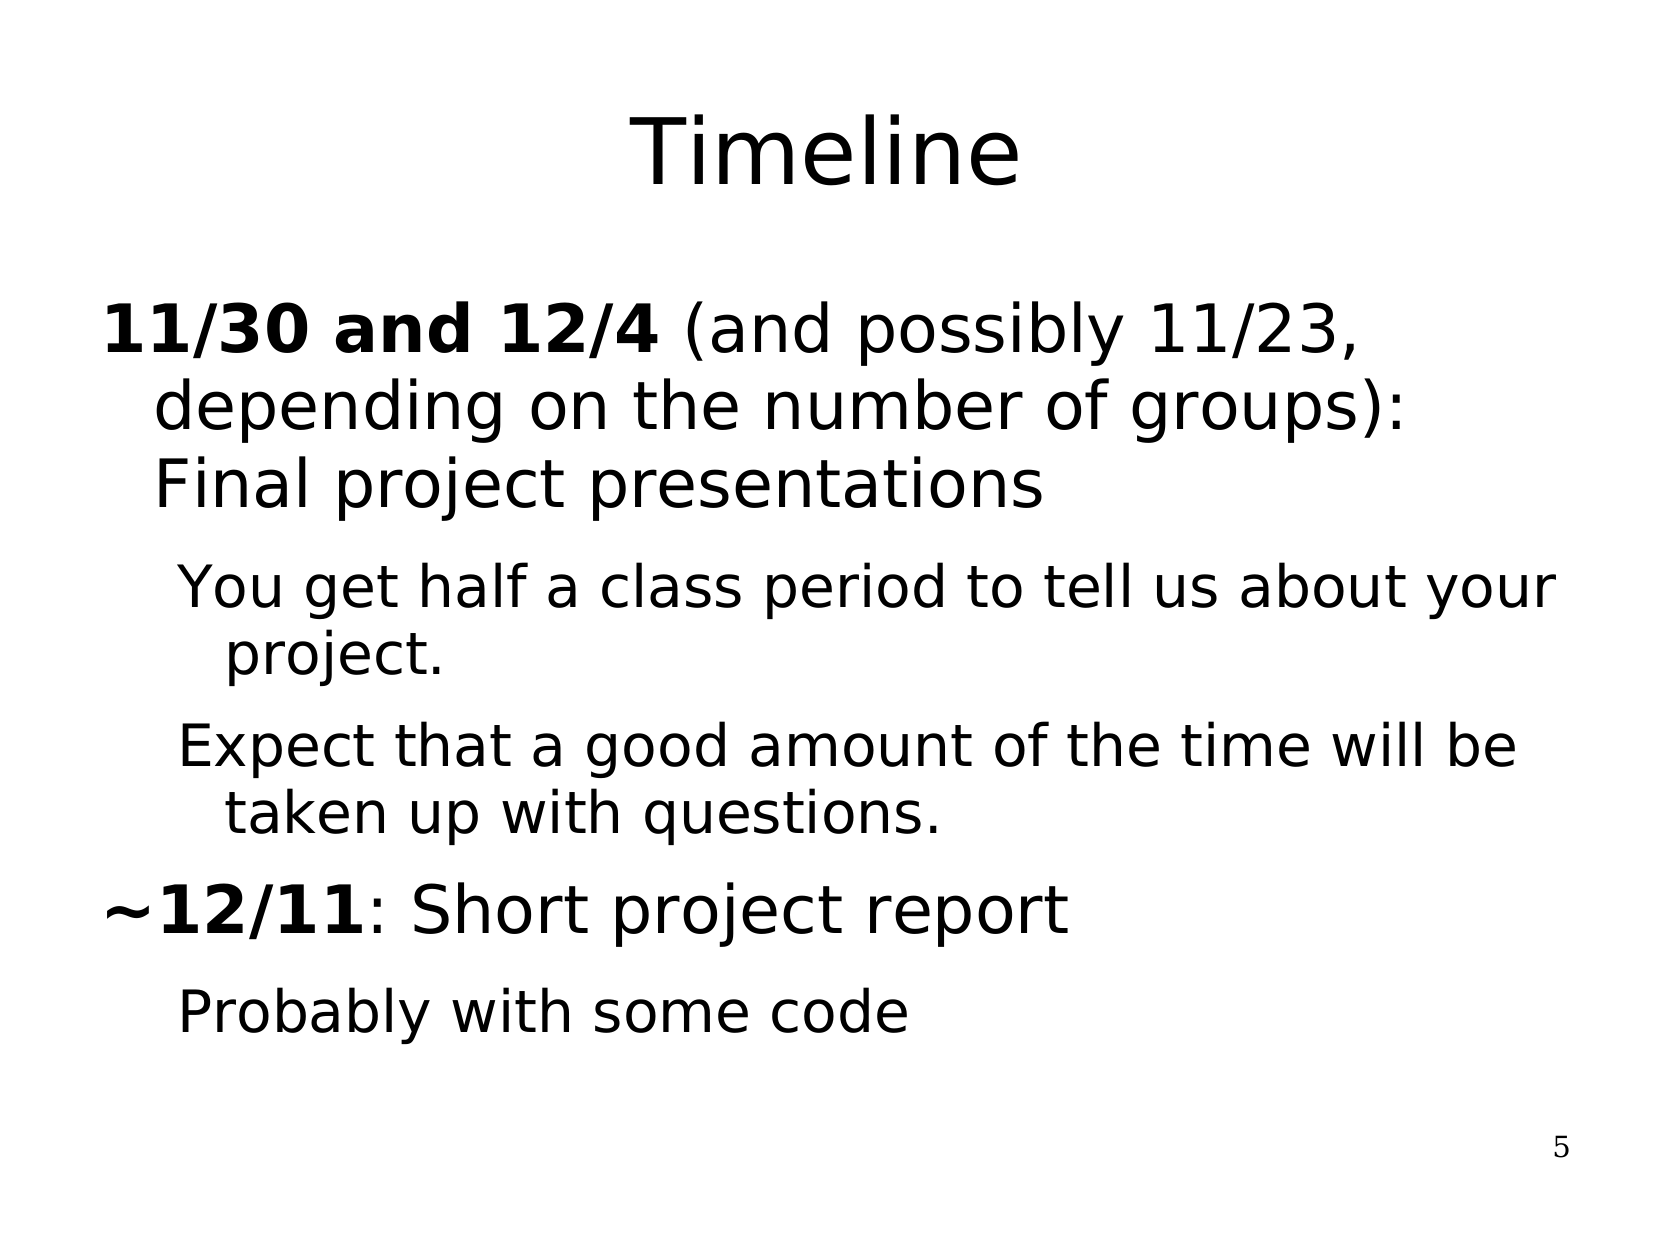

# Timeline
11/30 and 12/4 (and possibly 11/23, depending on the number of groups): Final project presentations
You get half a class period to tell us about your project.
Expect that a good amount of the time will be taken up with questions.
~12/11: Short project report
Probably with some code
5